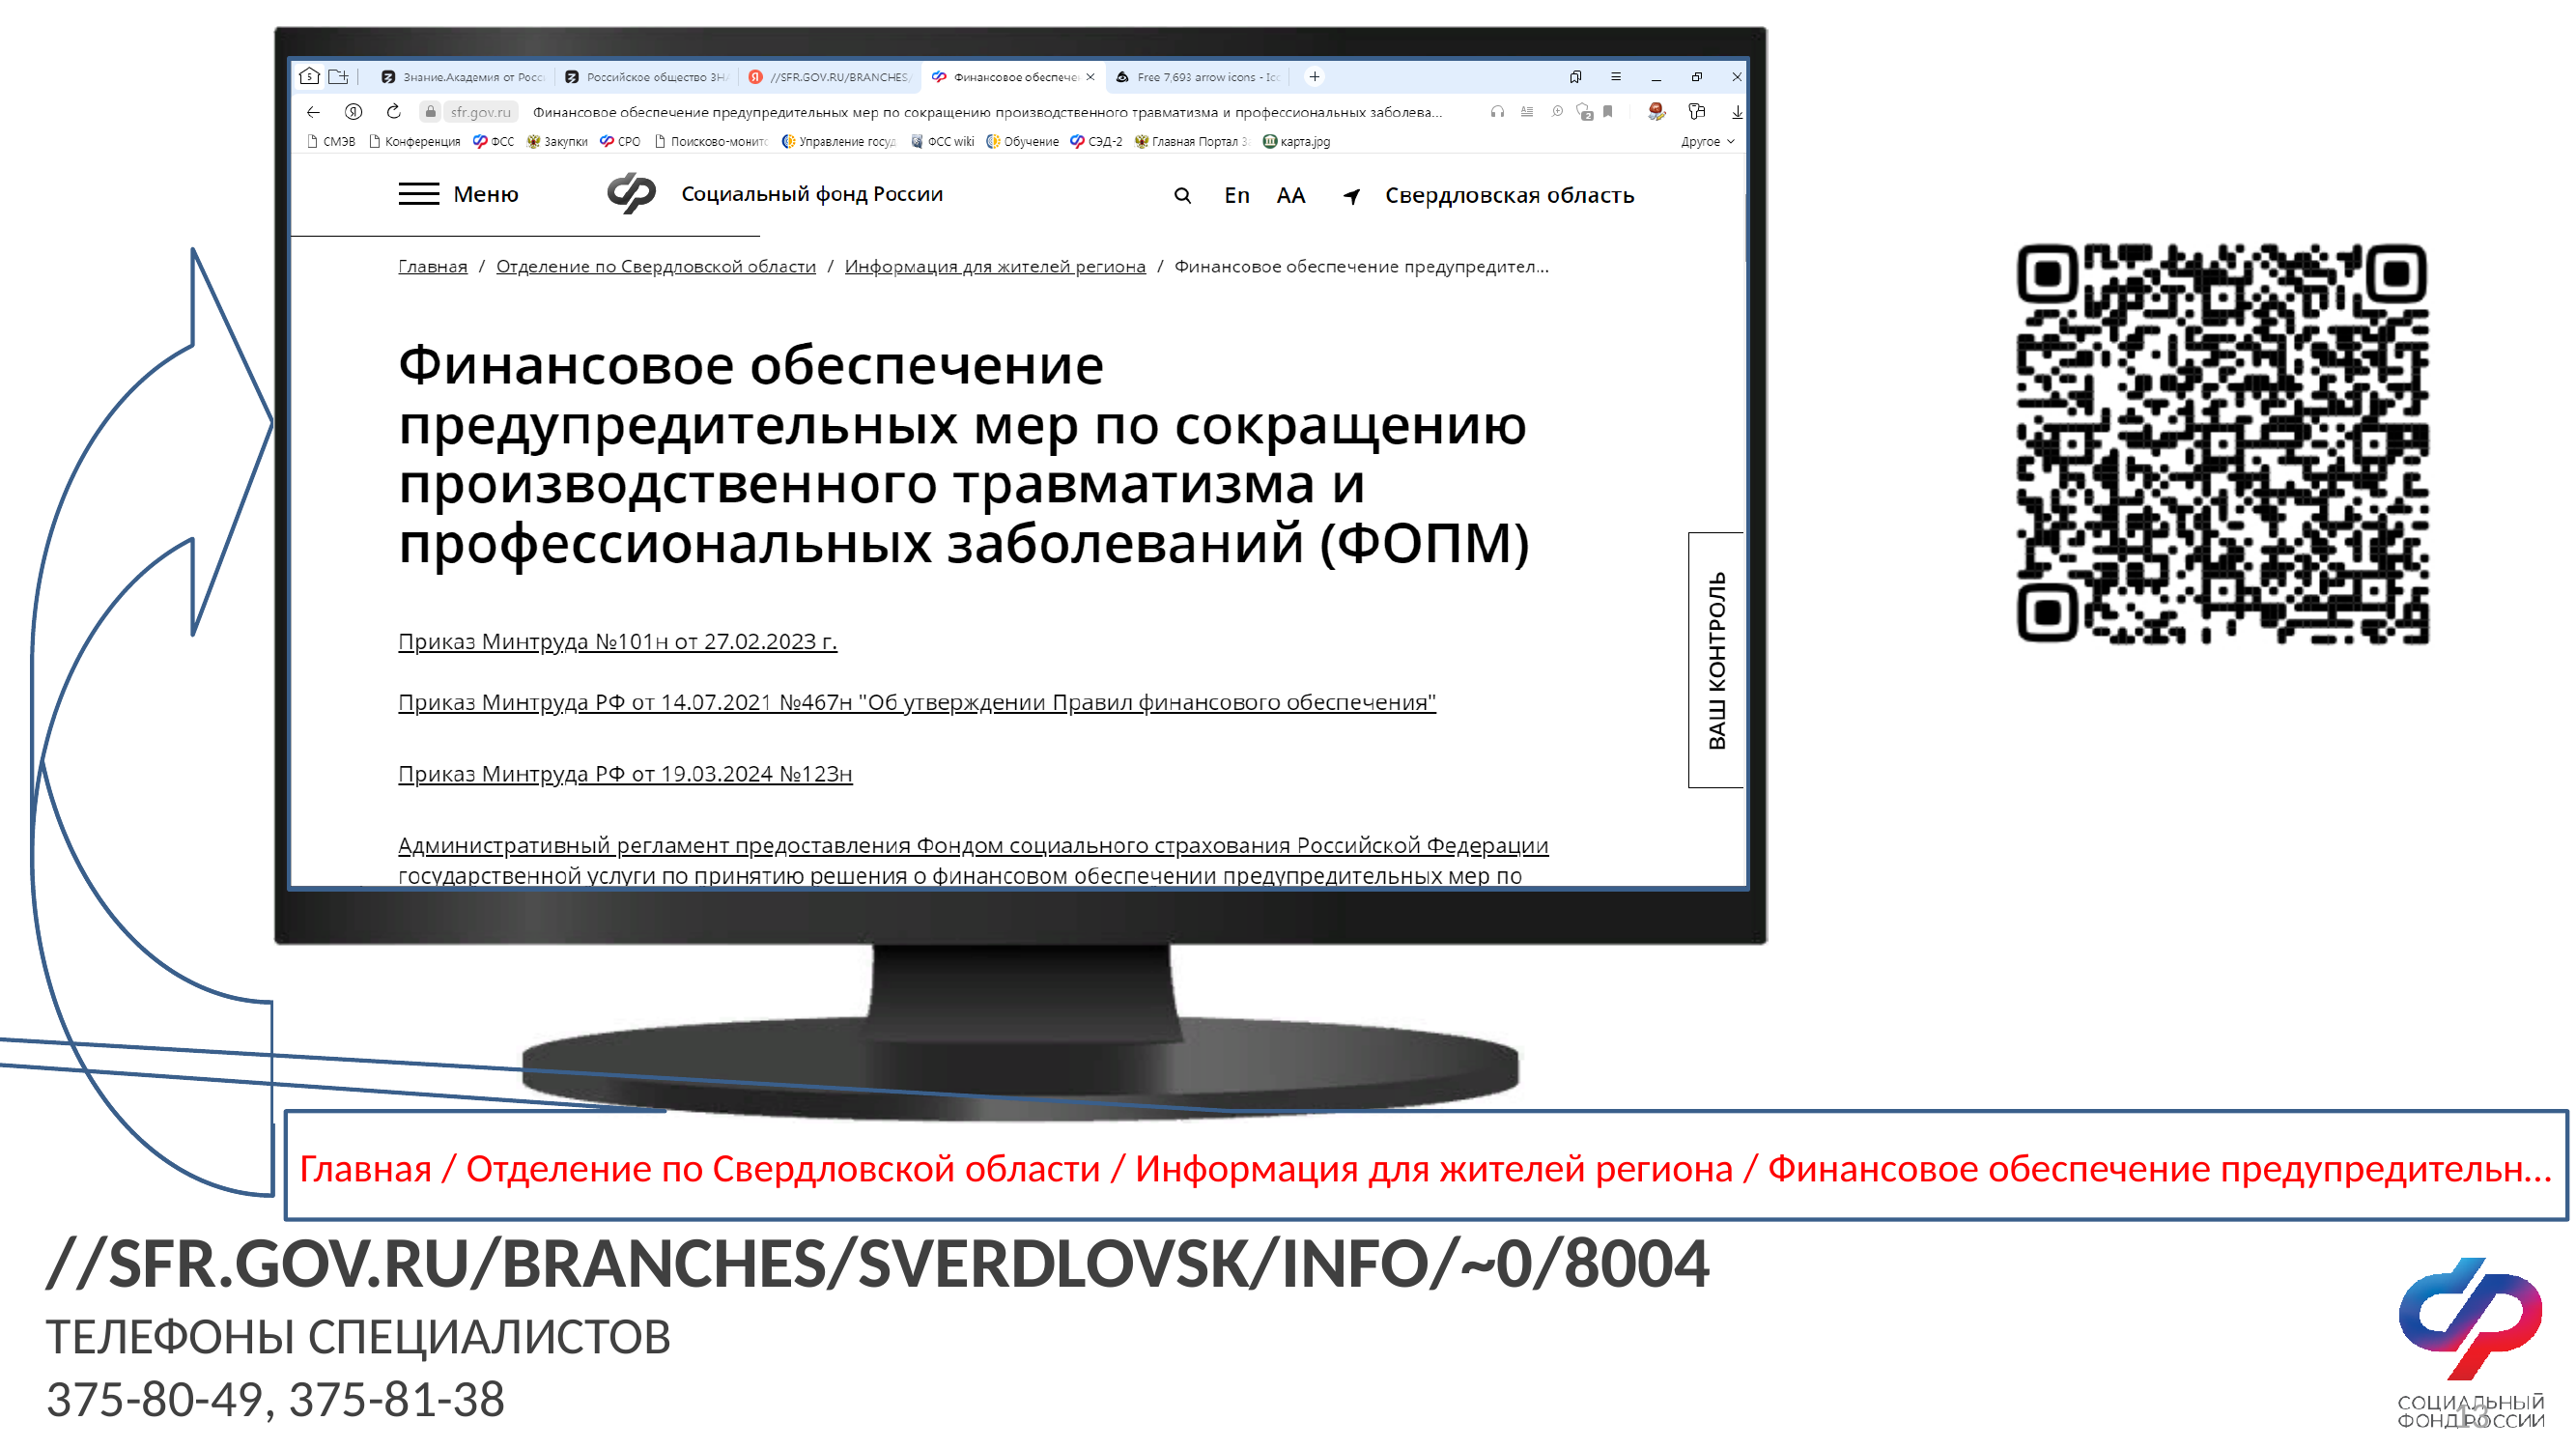

Главная / Отделение по Свердловской области / Информация для жителей региона / Финансовое обеспечение предупредительн…
//SFR.GOV.RU/BRANCHES/SVERDLOVSK/INFO/~0/8004
ТЕЛЕФОНЫ СПЕЦИАЛИСТОВ
375-80-49, 375-81-38